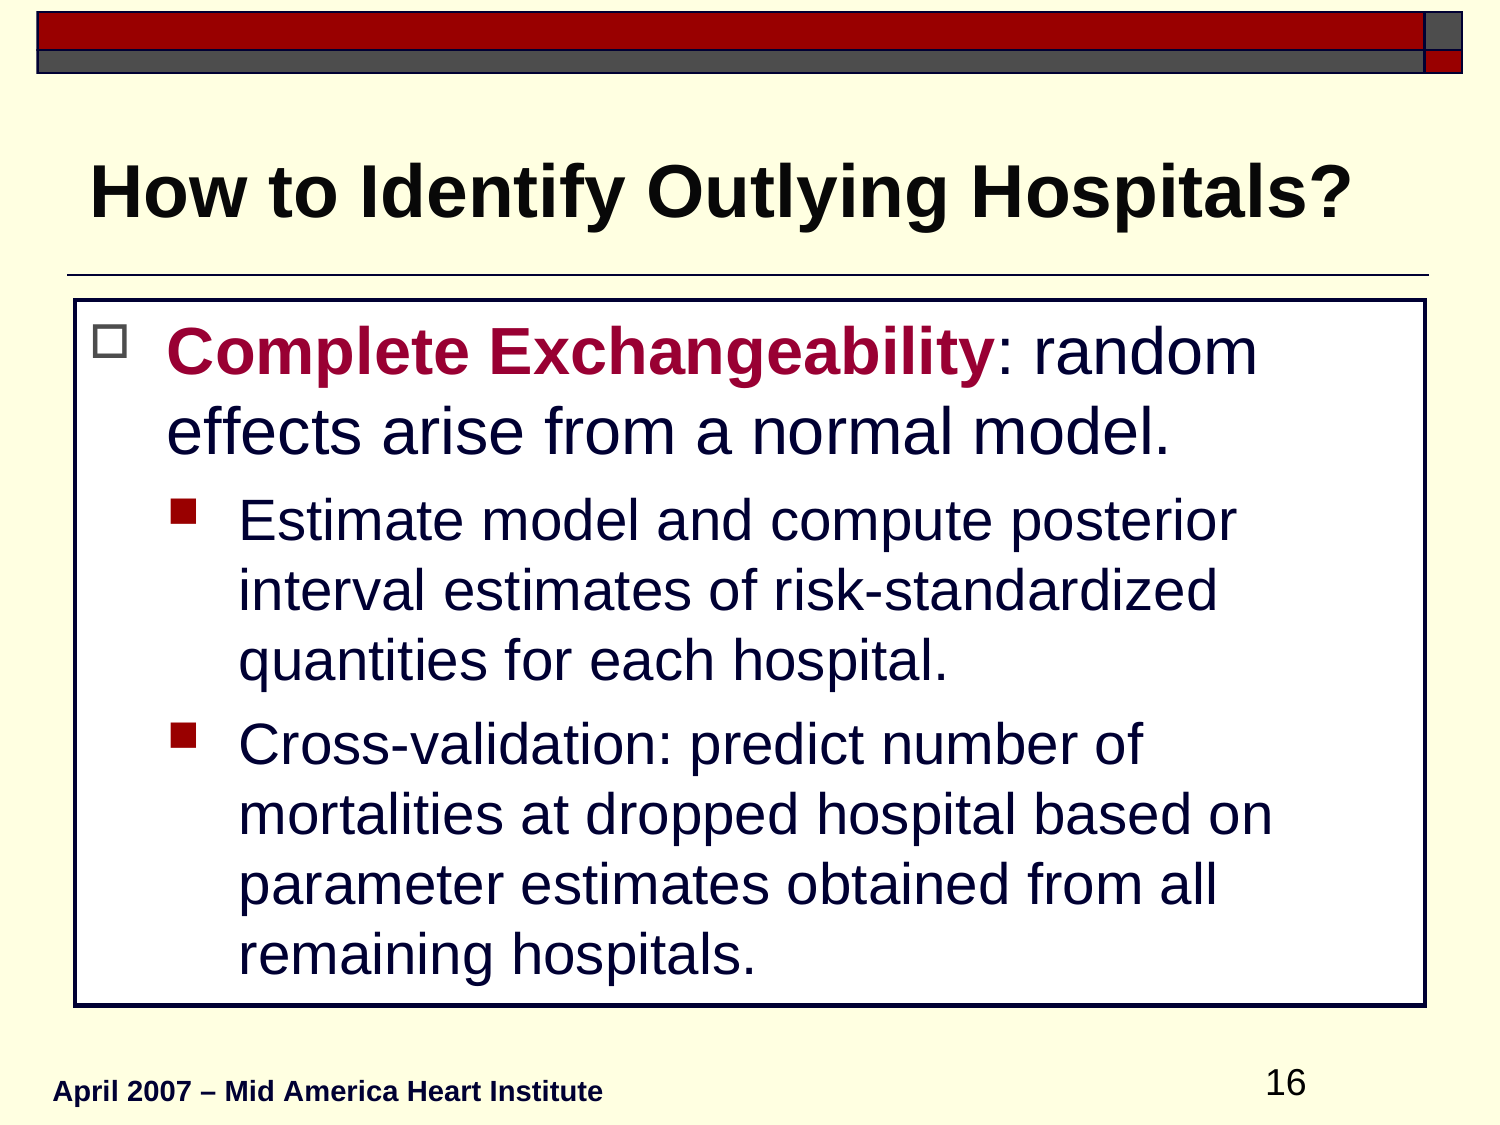

# How to Identify Outlying Hospitals?
Complete Exchangeability: random effects arise from a normal model.
Estimate model and compute posterior interval estimates of risk-standardized quantities for each hospital.
Cross-validation: predict number of mortalities at dropped hospital based on parameter estimates obtained from all remaining hospitals.
16